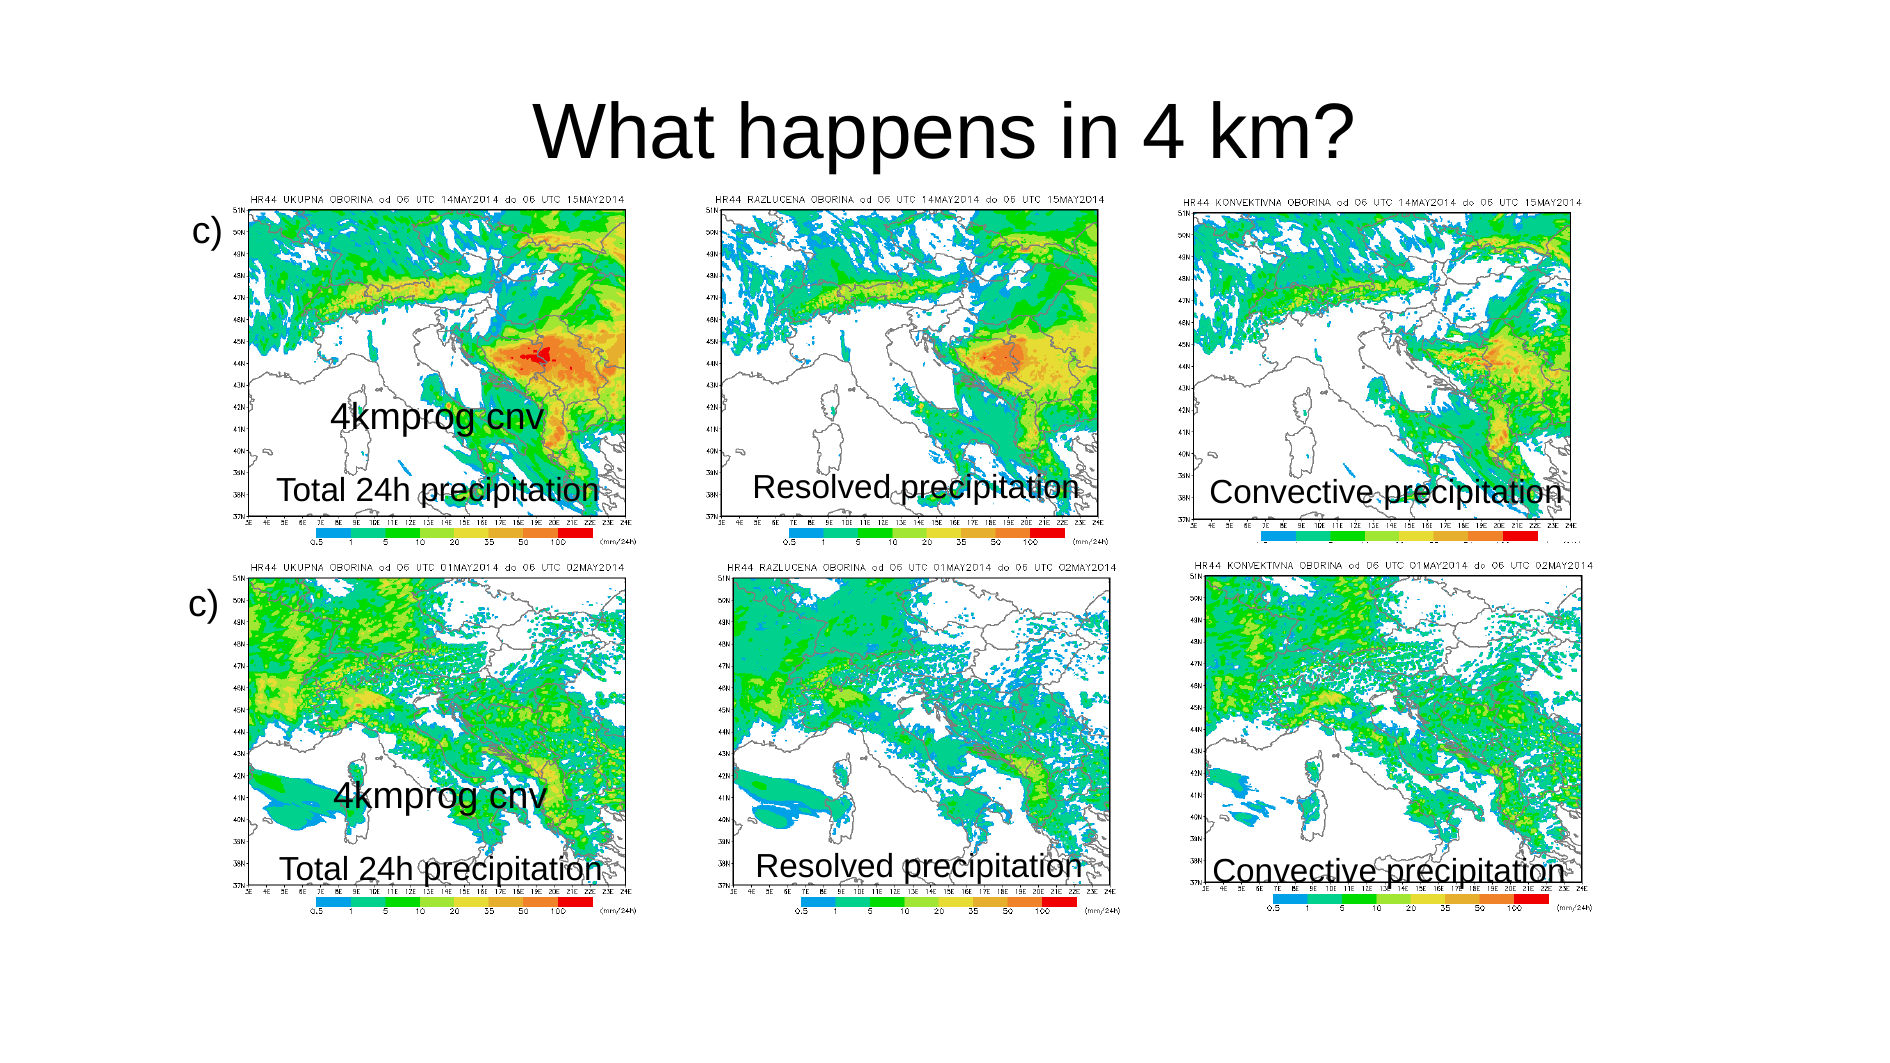

# What happens in 4 km?
c)
4kmprog cnv
Resolved precipitation
Total 24h precipitation
Convective precipitation
c)
4kmprog cnv
Resolved precipitation
Total 24h precipitation
Convective precipitation